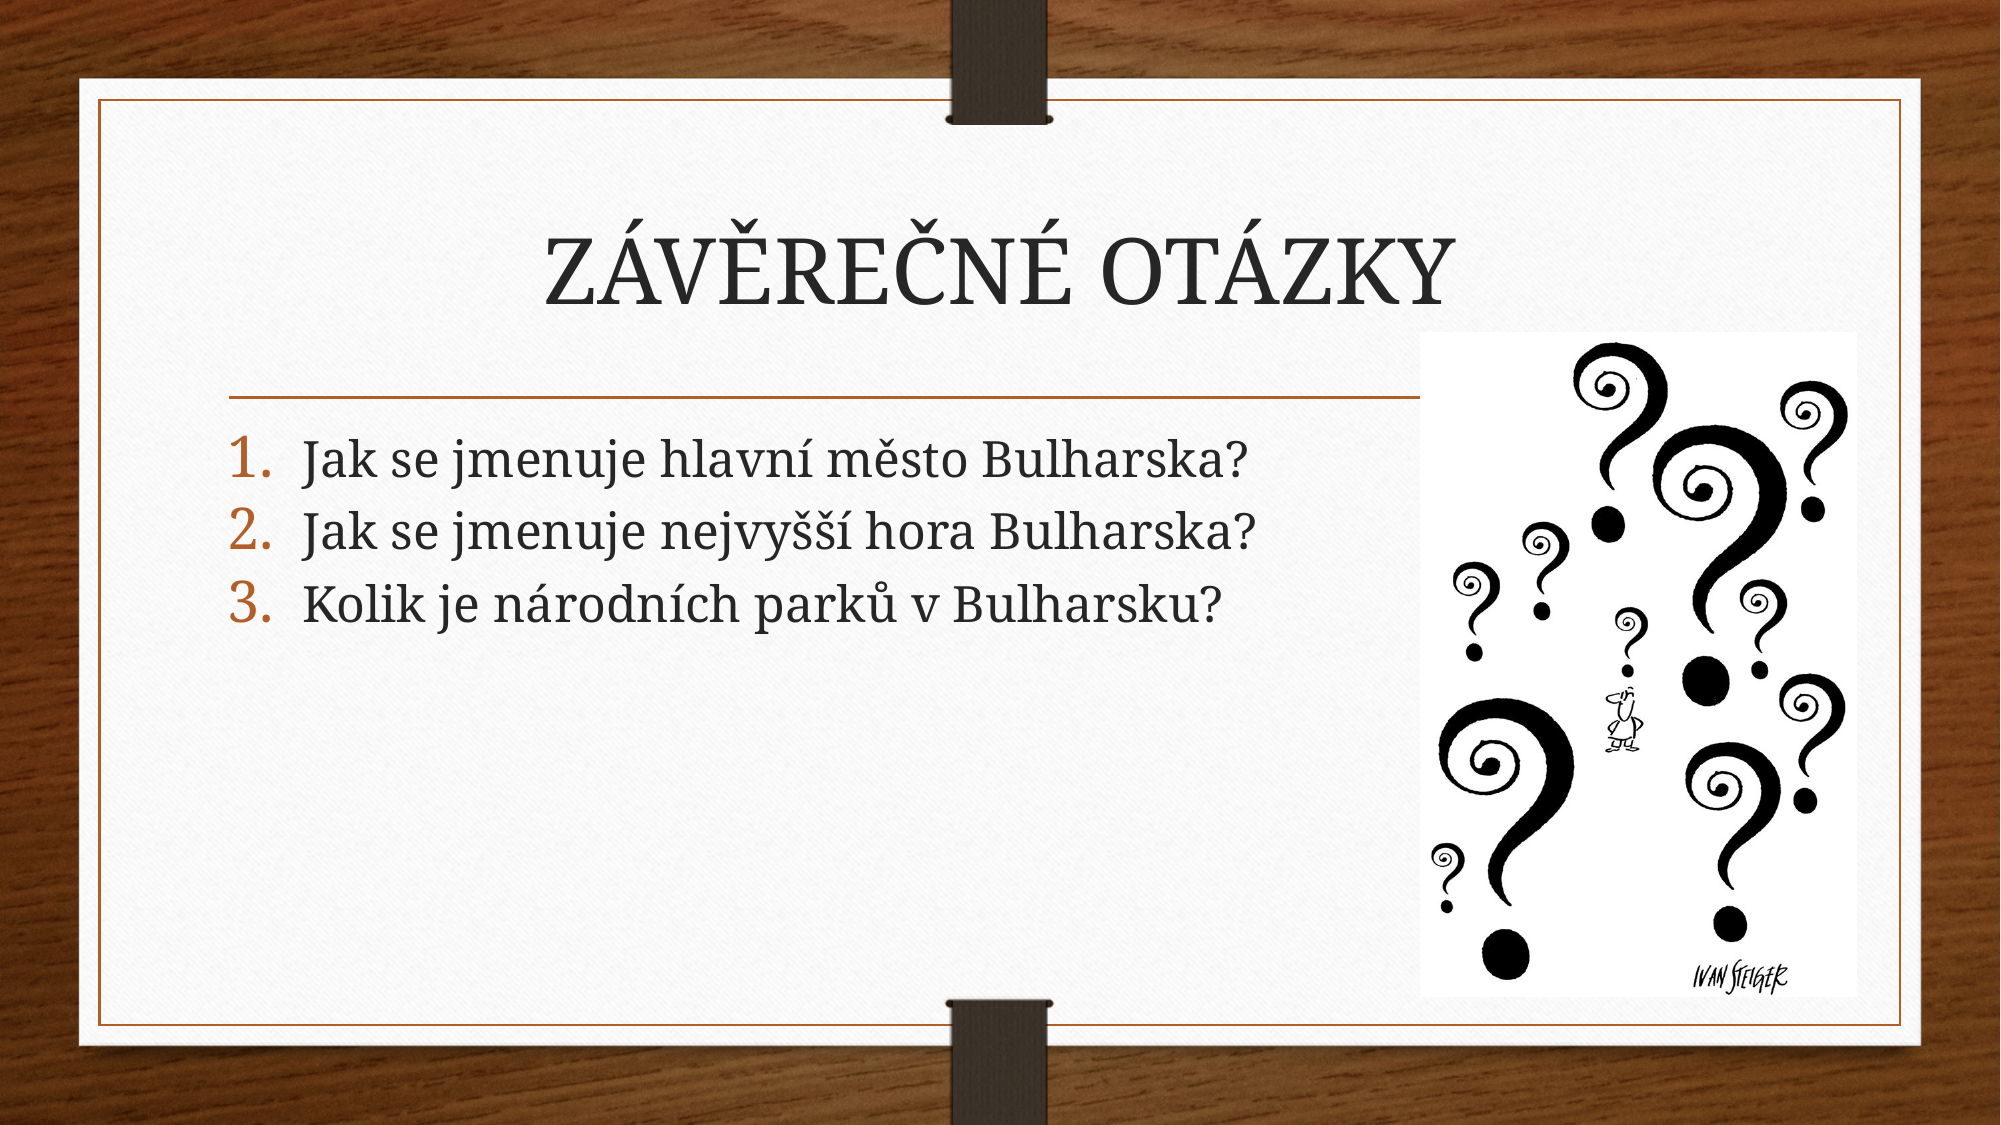

# ZÁVĚREČNÉ OTÁZKY
Jak se jmenuje hlavní město Bulharska?
Jak se jmenuje nejvyšší hora Bulharska?
Kolik je národních parků v Bulharsku?